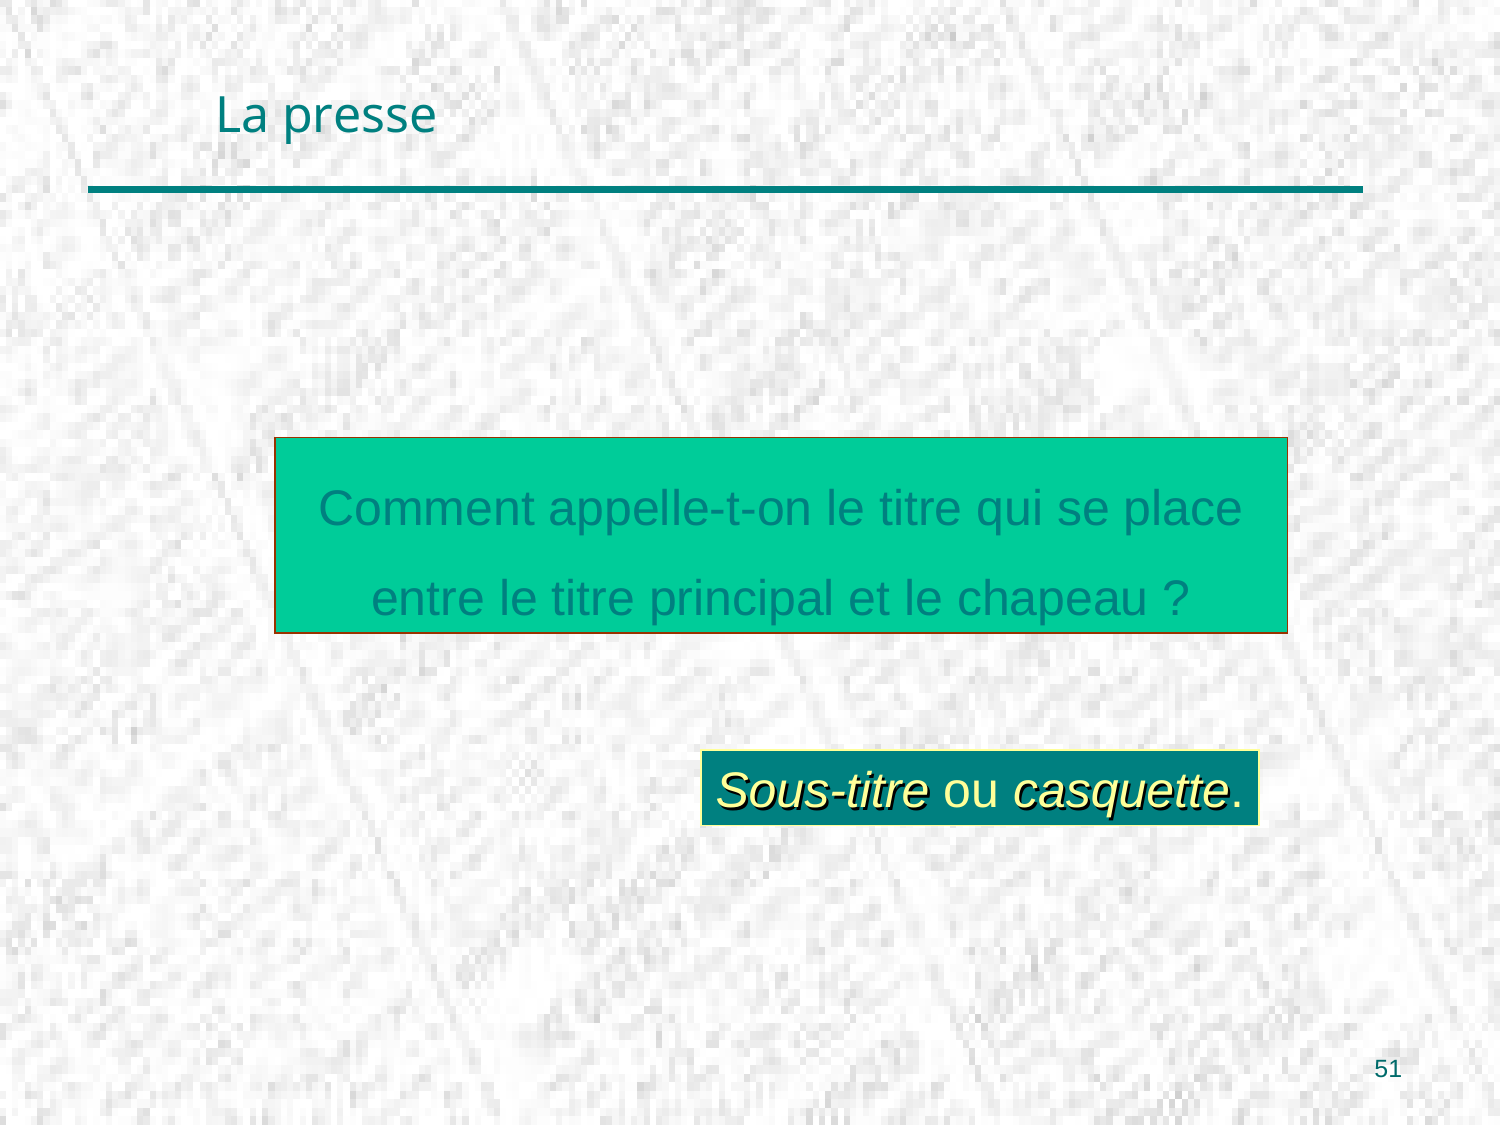

La presse
Comment appelle-t-on le titre qui se place entre le titre principal et le chapeau ?
Sous-titre ou casquette.
51